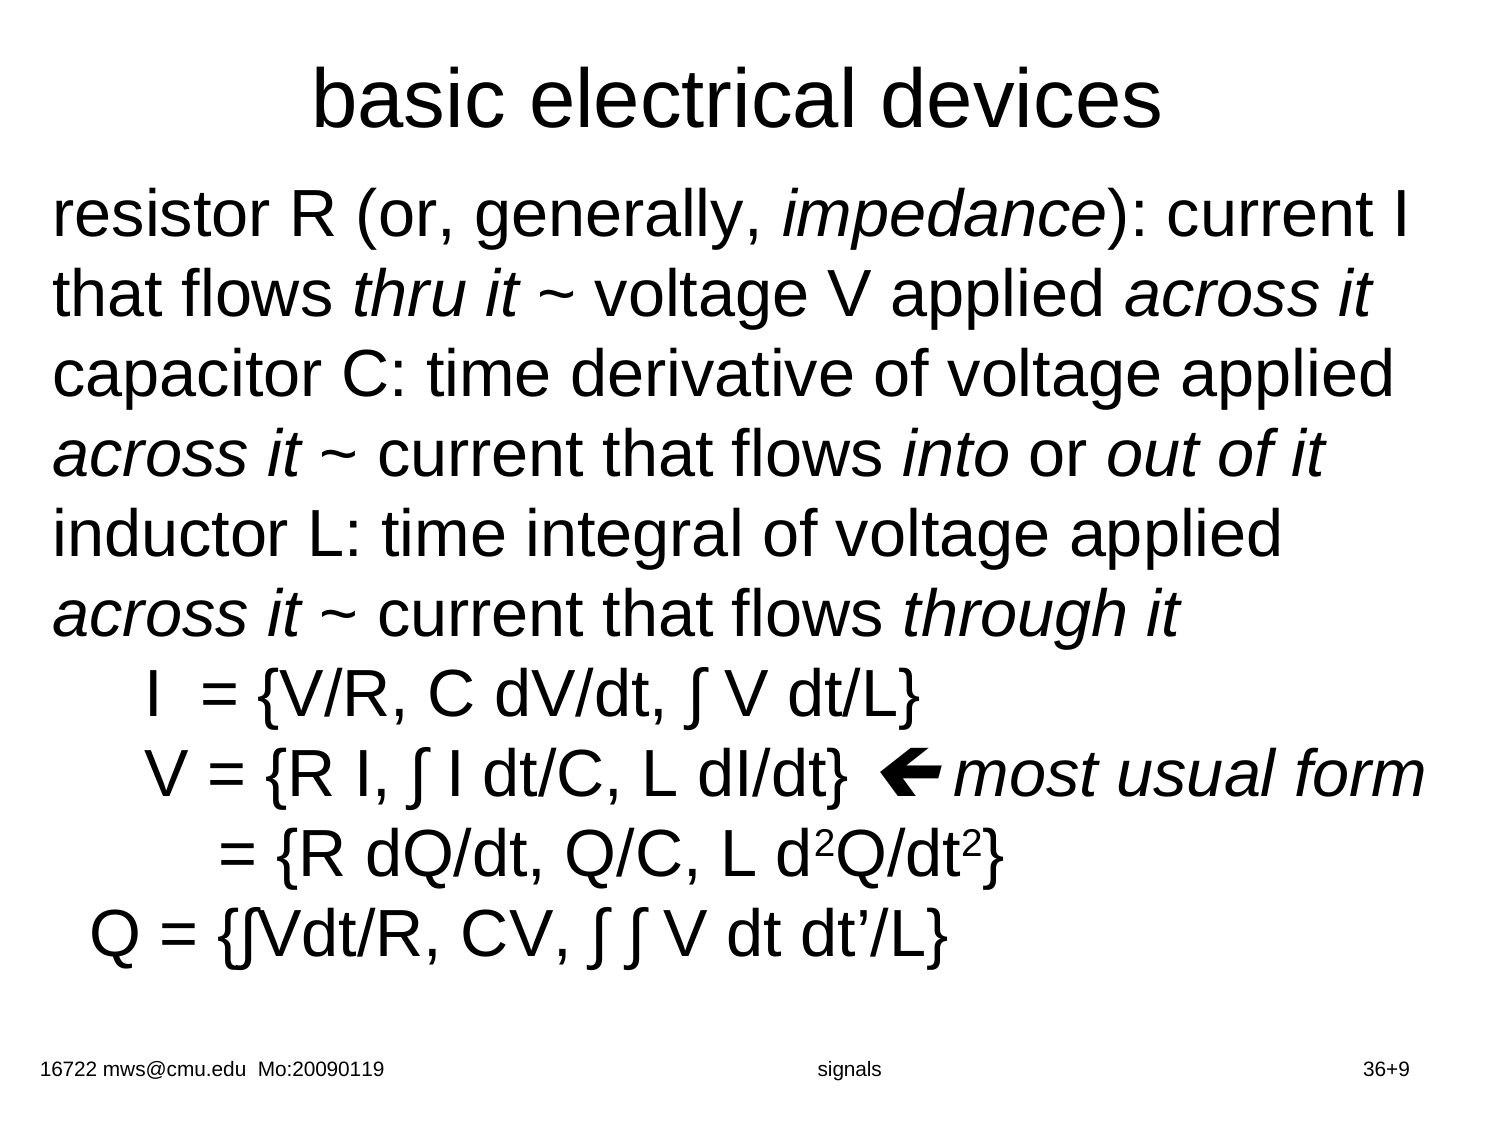

basic electrical devices
resistor R (or, generally, impedance): current I that flows thru it ~ voltage V applied across it
capacitor C: time derivative of voltage applied across it ~ current that flows into or out of it
inductor L: time integral of voltage applied across it ~ current that flows through it
 I = {V/R, C dV/dt, ∫ V dt/L}
 V = {R I, ∫ I dt/C, L dI/dt}  most usual form
 = {R dQ/dt, Q/C, L d2Q/dt2}
 Q = {∫Vdt/R, CV, ∫ ∫ V dt dt’/L}
16722 mws@cmu.edu Mo:20090119
signals
9